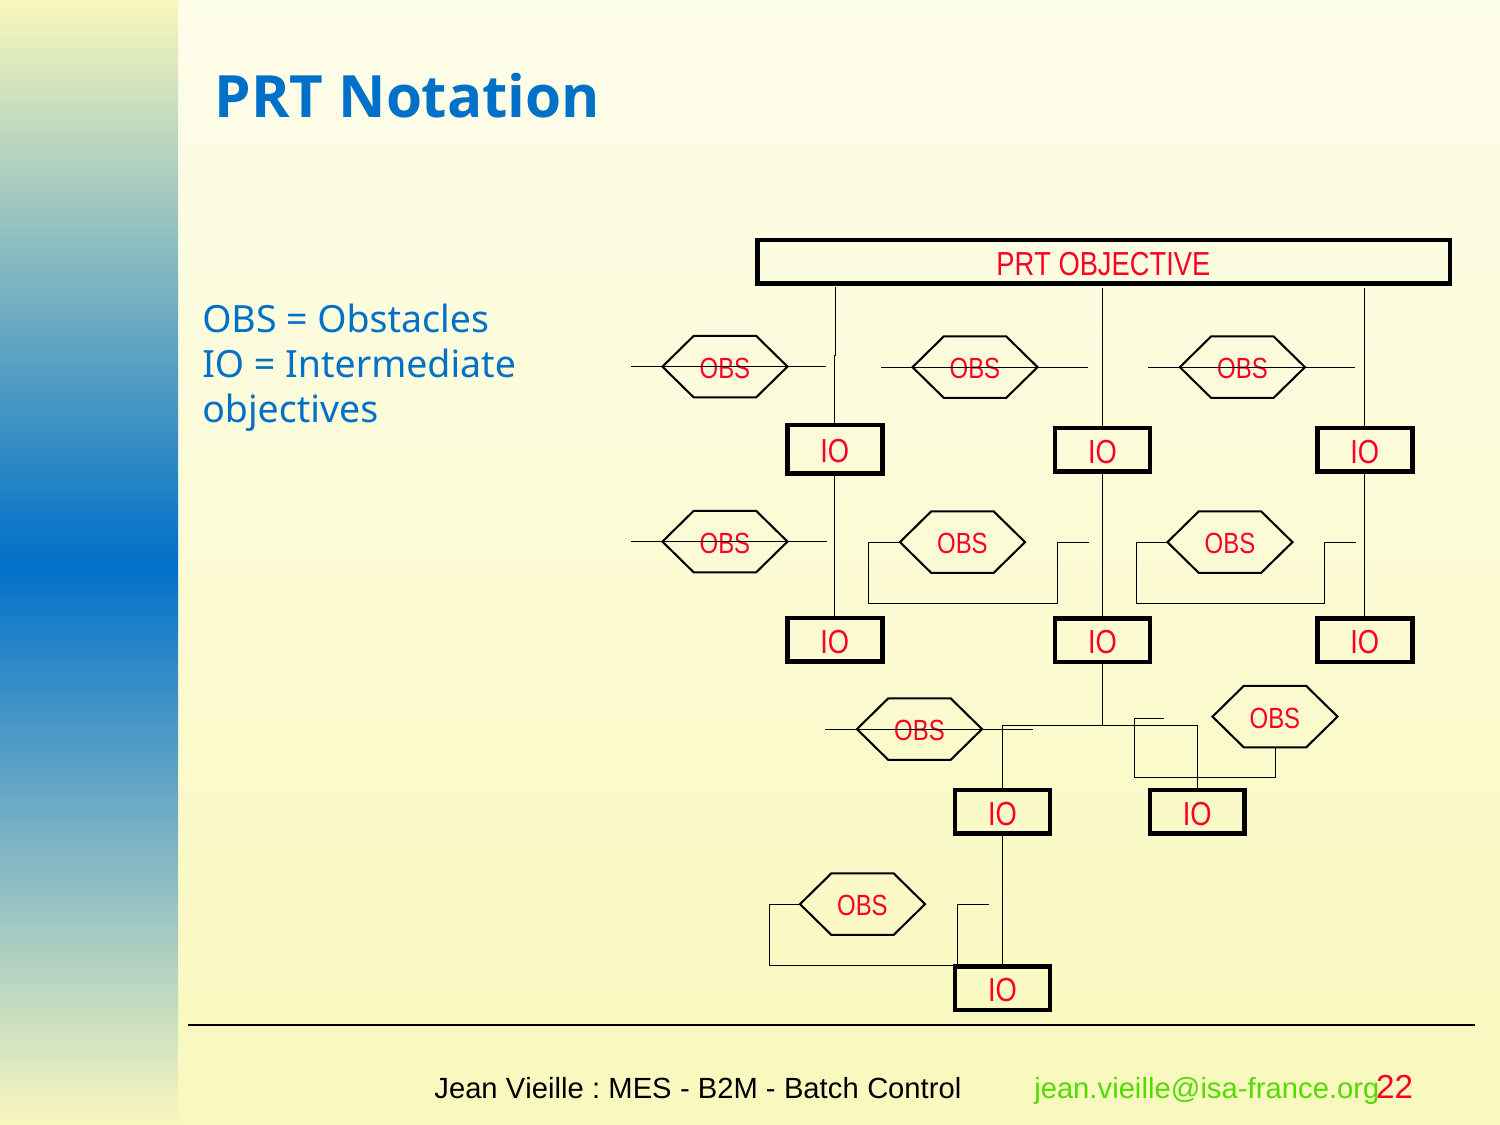

# PRT Notation
PRT OBJECTIVE
OBS = Obstacles
IO = Intermediate objectives
OBS
OBS
OBS
IO
IO
IO
OBS
OBS
OBS
IO
IO
IO
OBS
OBS
IO
IO
OBS
IO